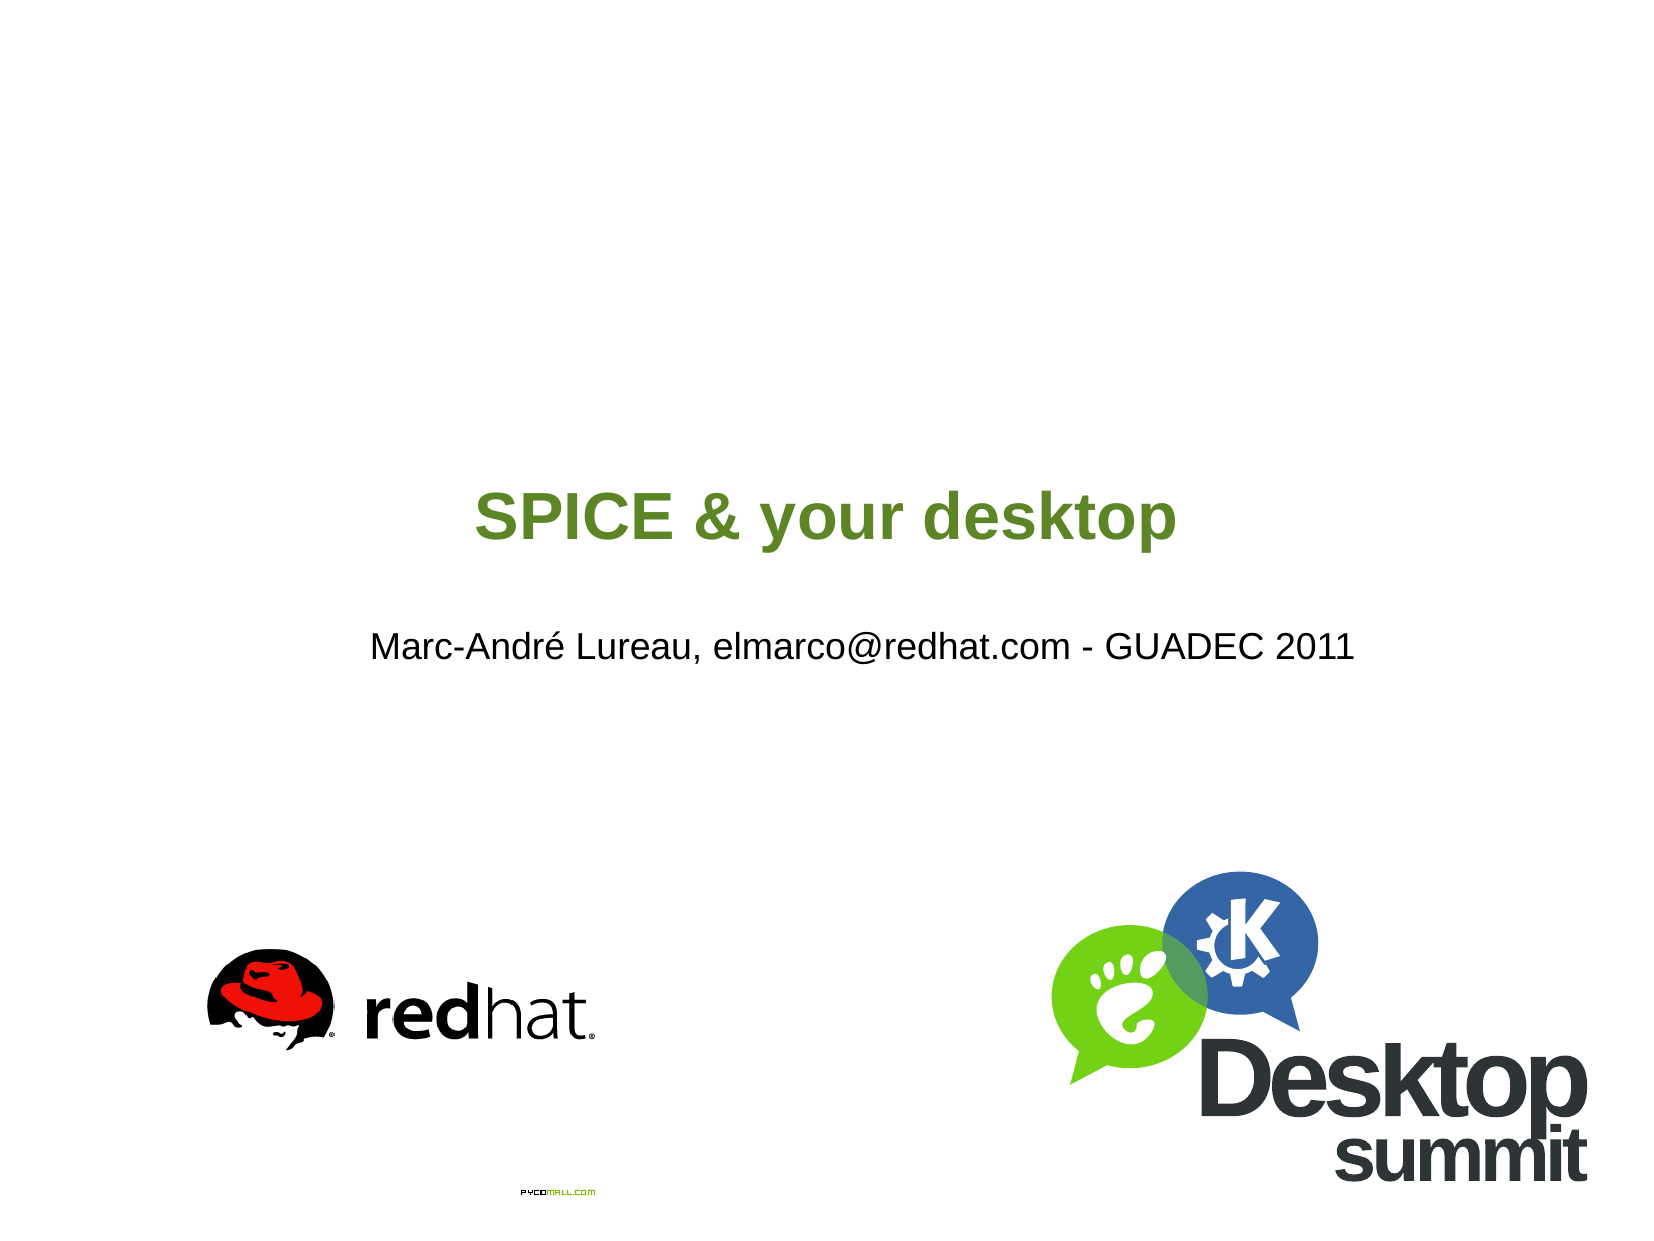

SPICE & your desktop
Marc-André Lureau, elmarco@redhat.com - GUADEC 2011